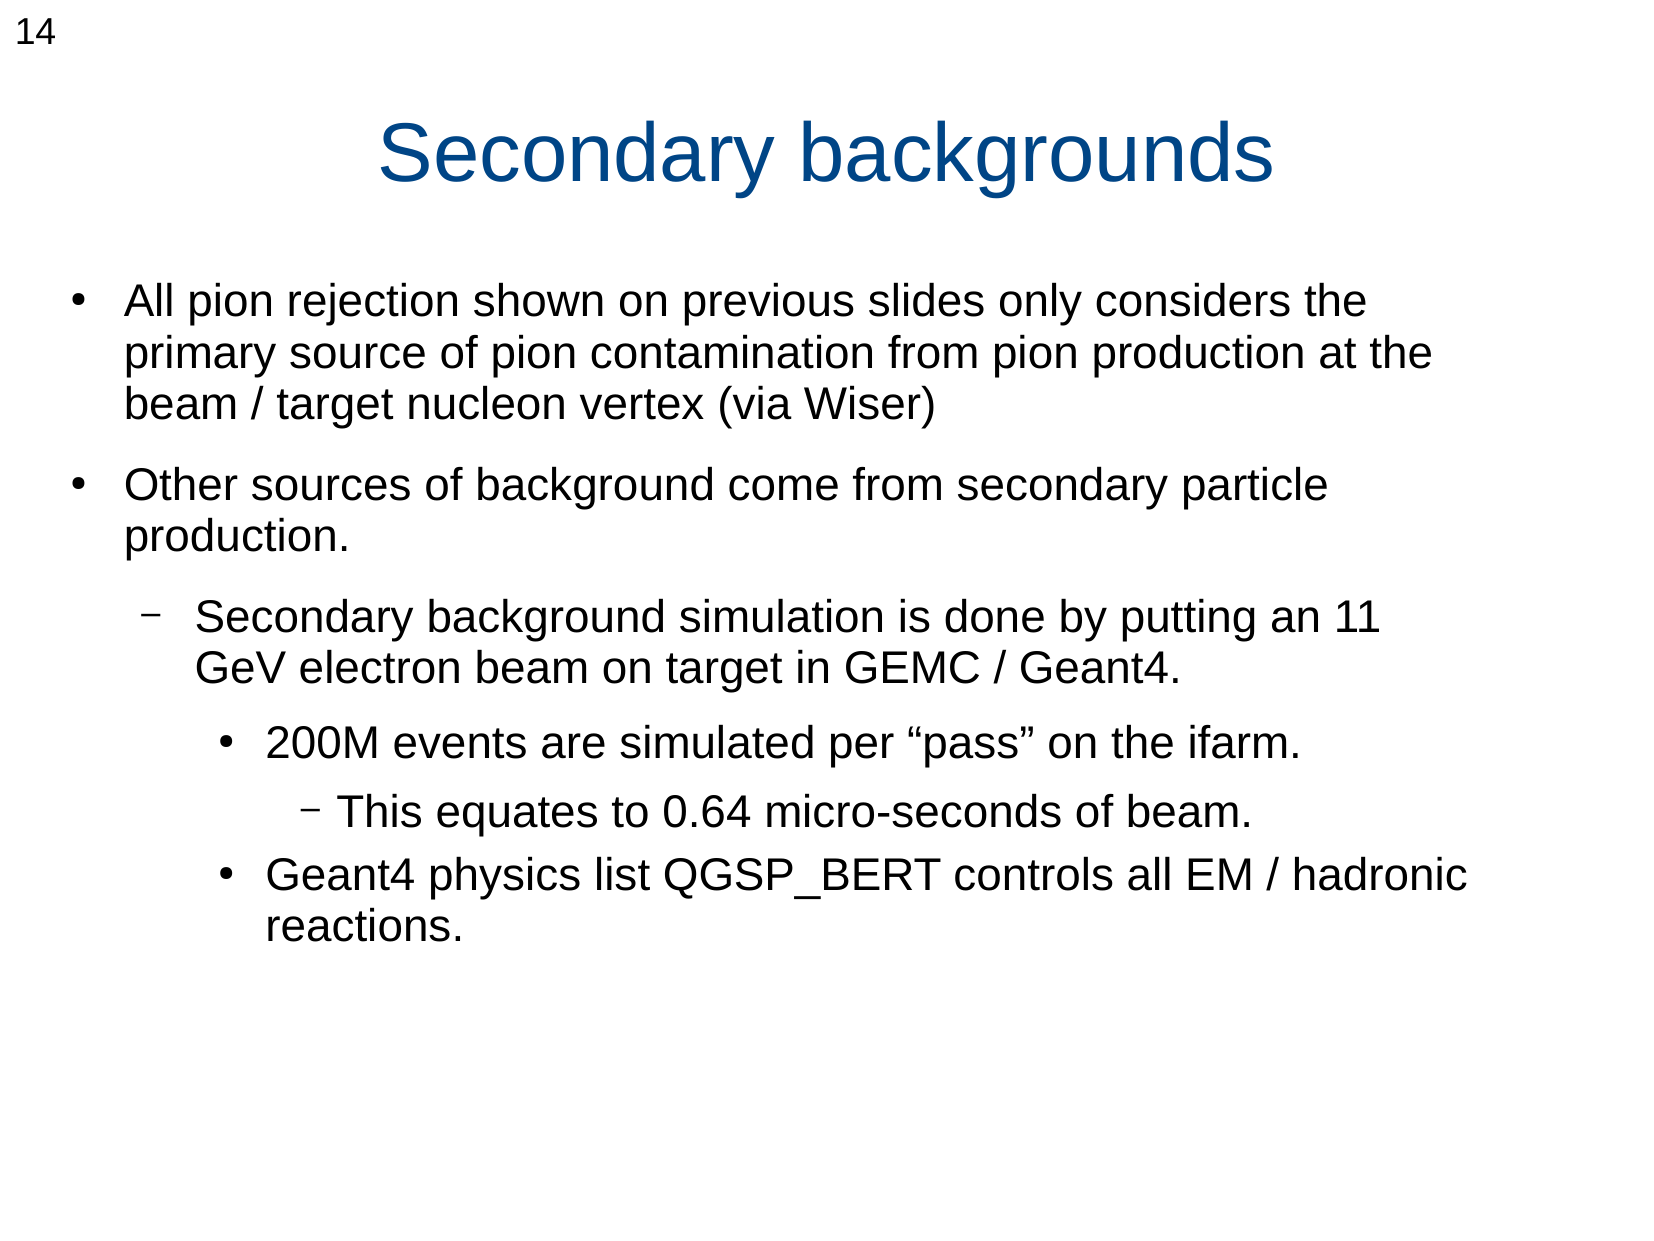

14
# Secondary backgrounds
All pion rejection shown on previous slides only considers the primary source of pion contamination from pion production at the beam / target nucleon vertex (via Wiser)
Other sources of background come from secondary particle production.
Secondary background simulation is done by putting an 11 GeV electron beam on target in GEMC / Geant4.
200M events are simulated per “pass” on the ifarm.
This equates to 0.64 micro-seconds of beam.
Geant4 physics list QGSP_BERT controls all EM / hadronic reactions.